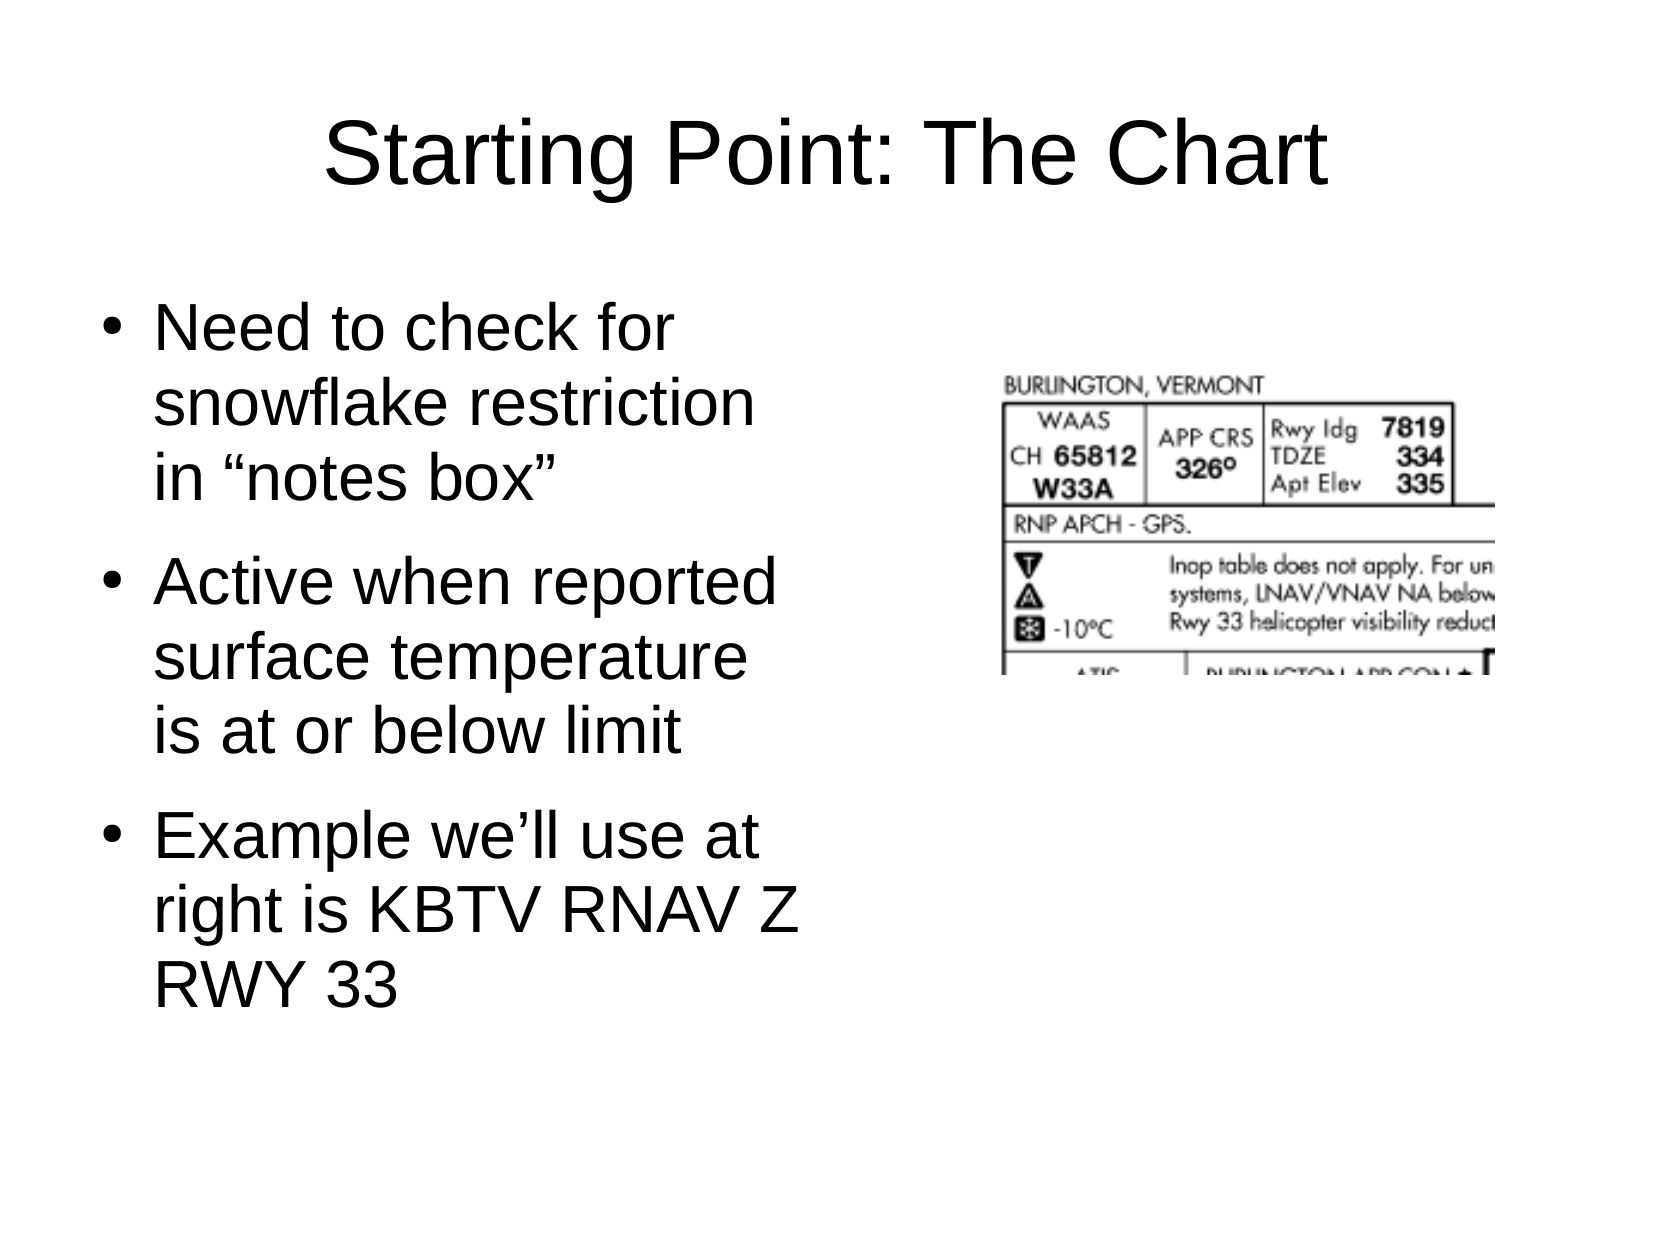

# Starting Point: The Chart
Need to check for snowflake restriction in “notes box”
Active when reported surface temperature is at or below limit
Example we’ll use at right is KBTV RNAV Z RWY 33